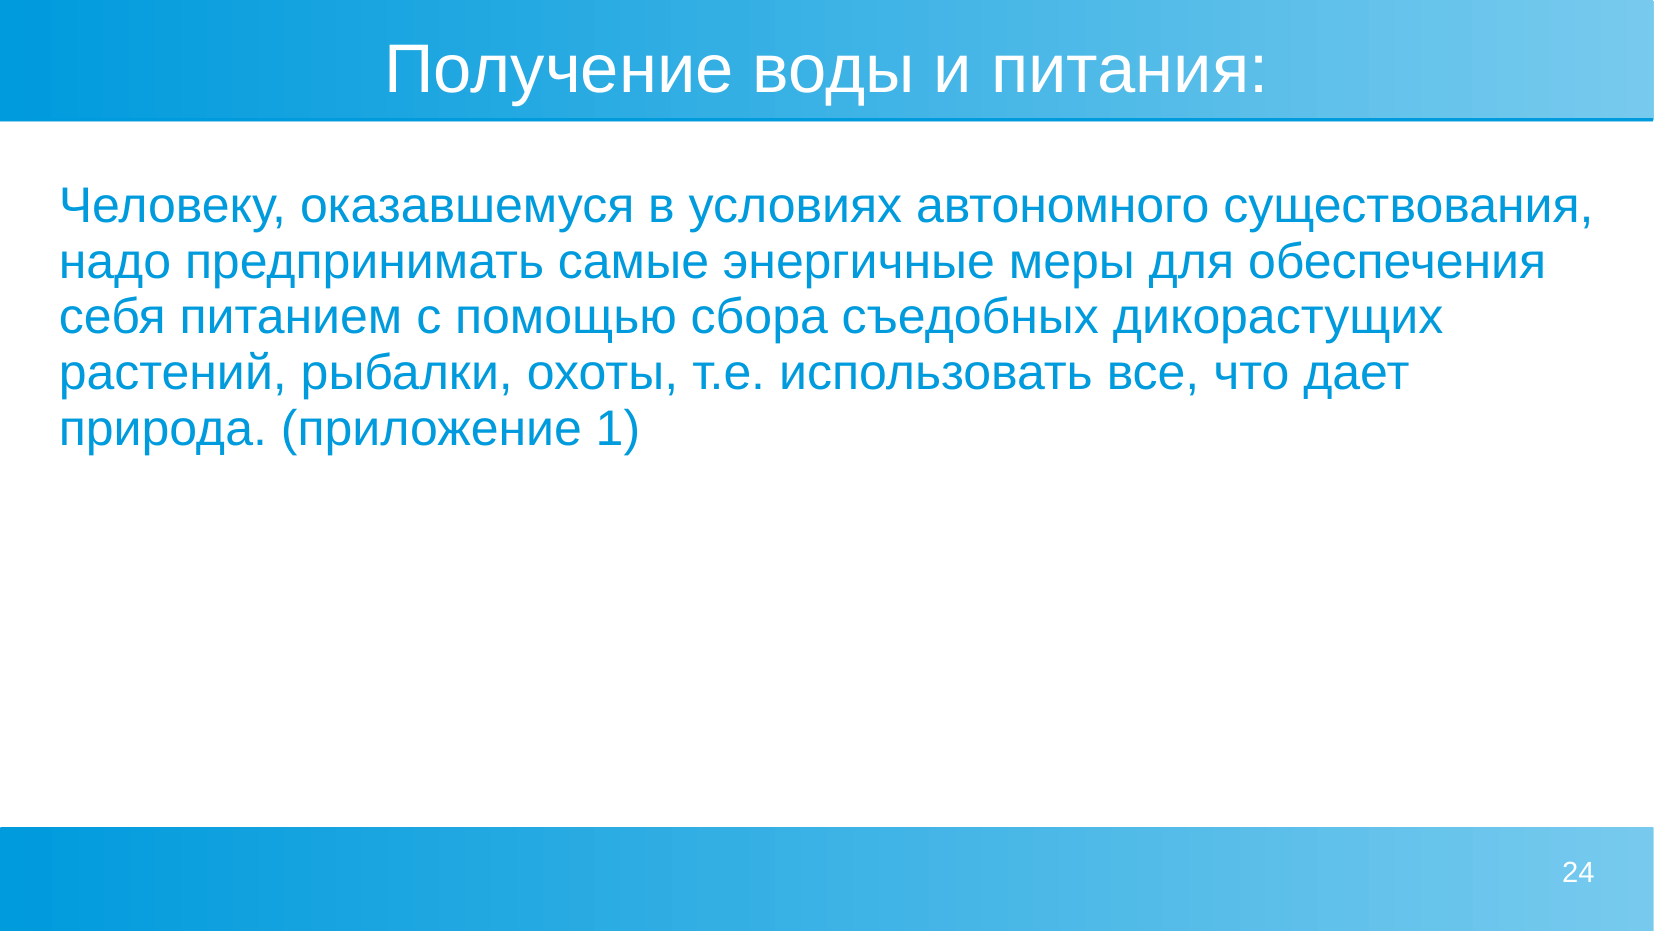

# Получение воды и питания:
Человеку, оказавшемуся в условиях автономного существования, надо предпринимать самые энергичные меры для обеспечения себя питанием с помощью сбора съедобных дикорастущих растений, рыбалки, охоты, т.е. использовать все, что дает природа. (приложение 1)
24